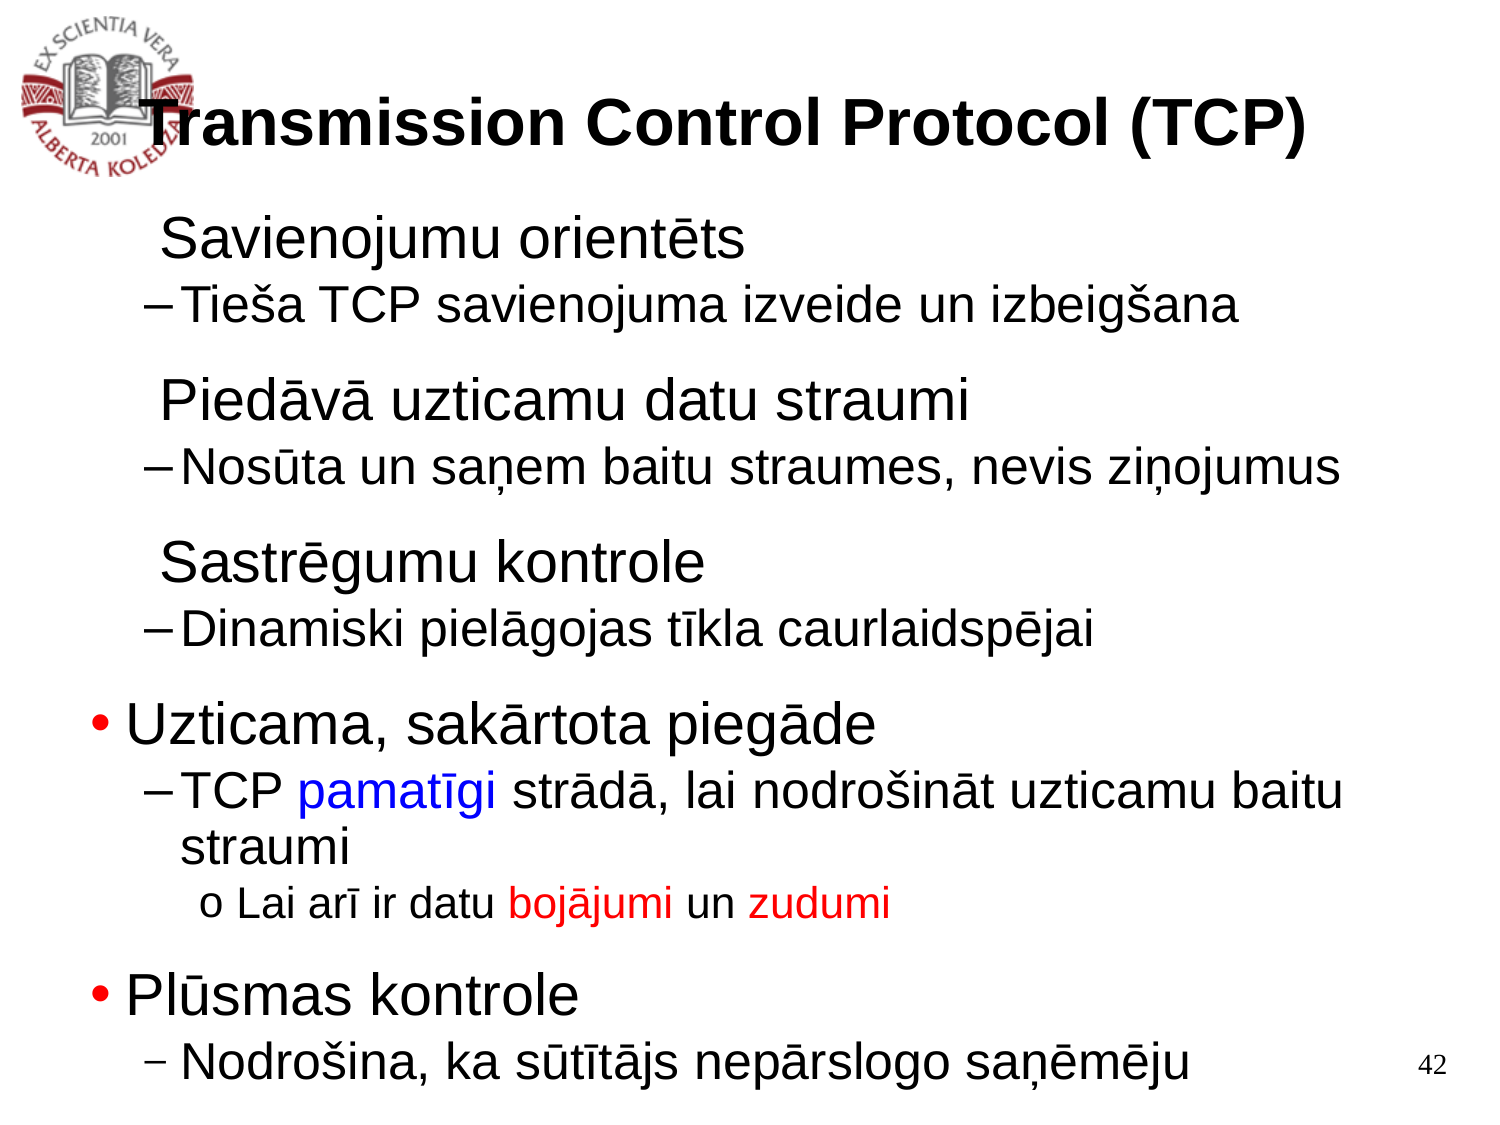

# Transmission Control Protocol (TCP)
Savienojumu orientēts
Tieša TCP savienojuma izveide un izbeigšana
Piedāvā uzticamu datu straumi
Nosūta un saņem baitu straumes, nevis ziņojumus
Sastrēgumu kontrole
Dinamiski pielāgojas tīkla caurlaidspējai
Uzticama, sakārtota piegāde
TCP pamatīgi strādā, lai nodrošināt uzticamu baitu straumi
Lai arī ir datu bojājumi un zudumi
Plūsmas kontrole
Nodrošina, ka sūtītājs nepārslogo saņēmēju